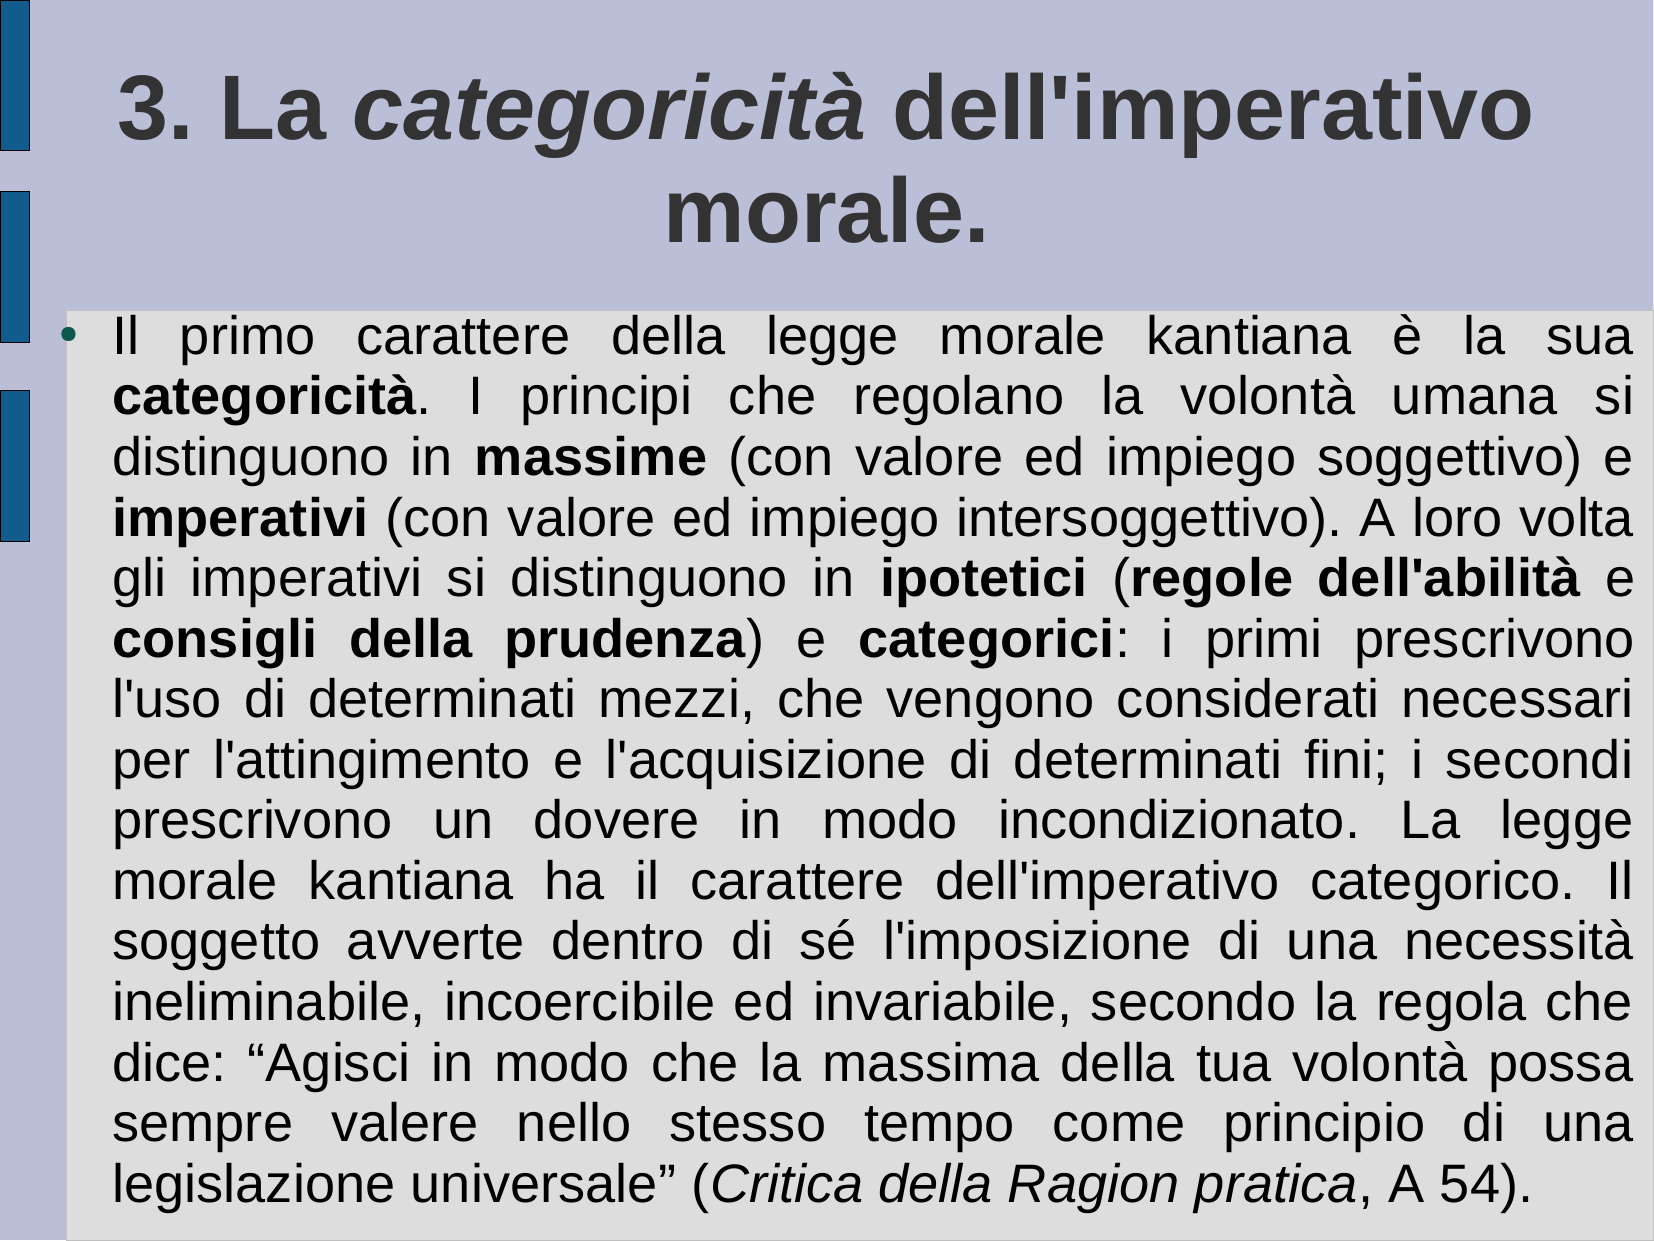

# 3. La categoricità dell'imperativo morale.
Il primo carattere della legge morale kantiana è la sua categoricità. I principi che regolano la volontà umana si distinguono in massime (con valore ed impiego soggettivo) e imperativi (con valore ed impiego intersoggettivo). A loro volta gli imperativi si distinguono in ipotetici (regole dell'abilità e consigli della prudenza) e categorici: i primi prescrivono l'uso di determinati mezzi, che vengono considerati necessari per l'attingimento e l'acquisizione di determinati fini; i secondi prescrivono un dovere in modo incondizionato. La legge morale kantiana ha il carattere dell'imperativo categorico. Il soggetto avverte dentro di sé l'imposizione di una necessità ineliminabile, incoercibile ed invariabile, secondo la regola che dice: “Agisci in modo che la massima della tua volontà possa sempre valere nello stesso tempo come principio di una legislazione universale” (Critica della Ragion pratica, A 54).